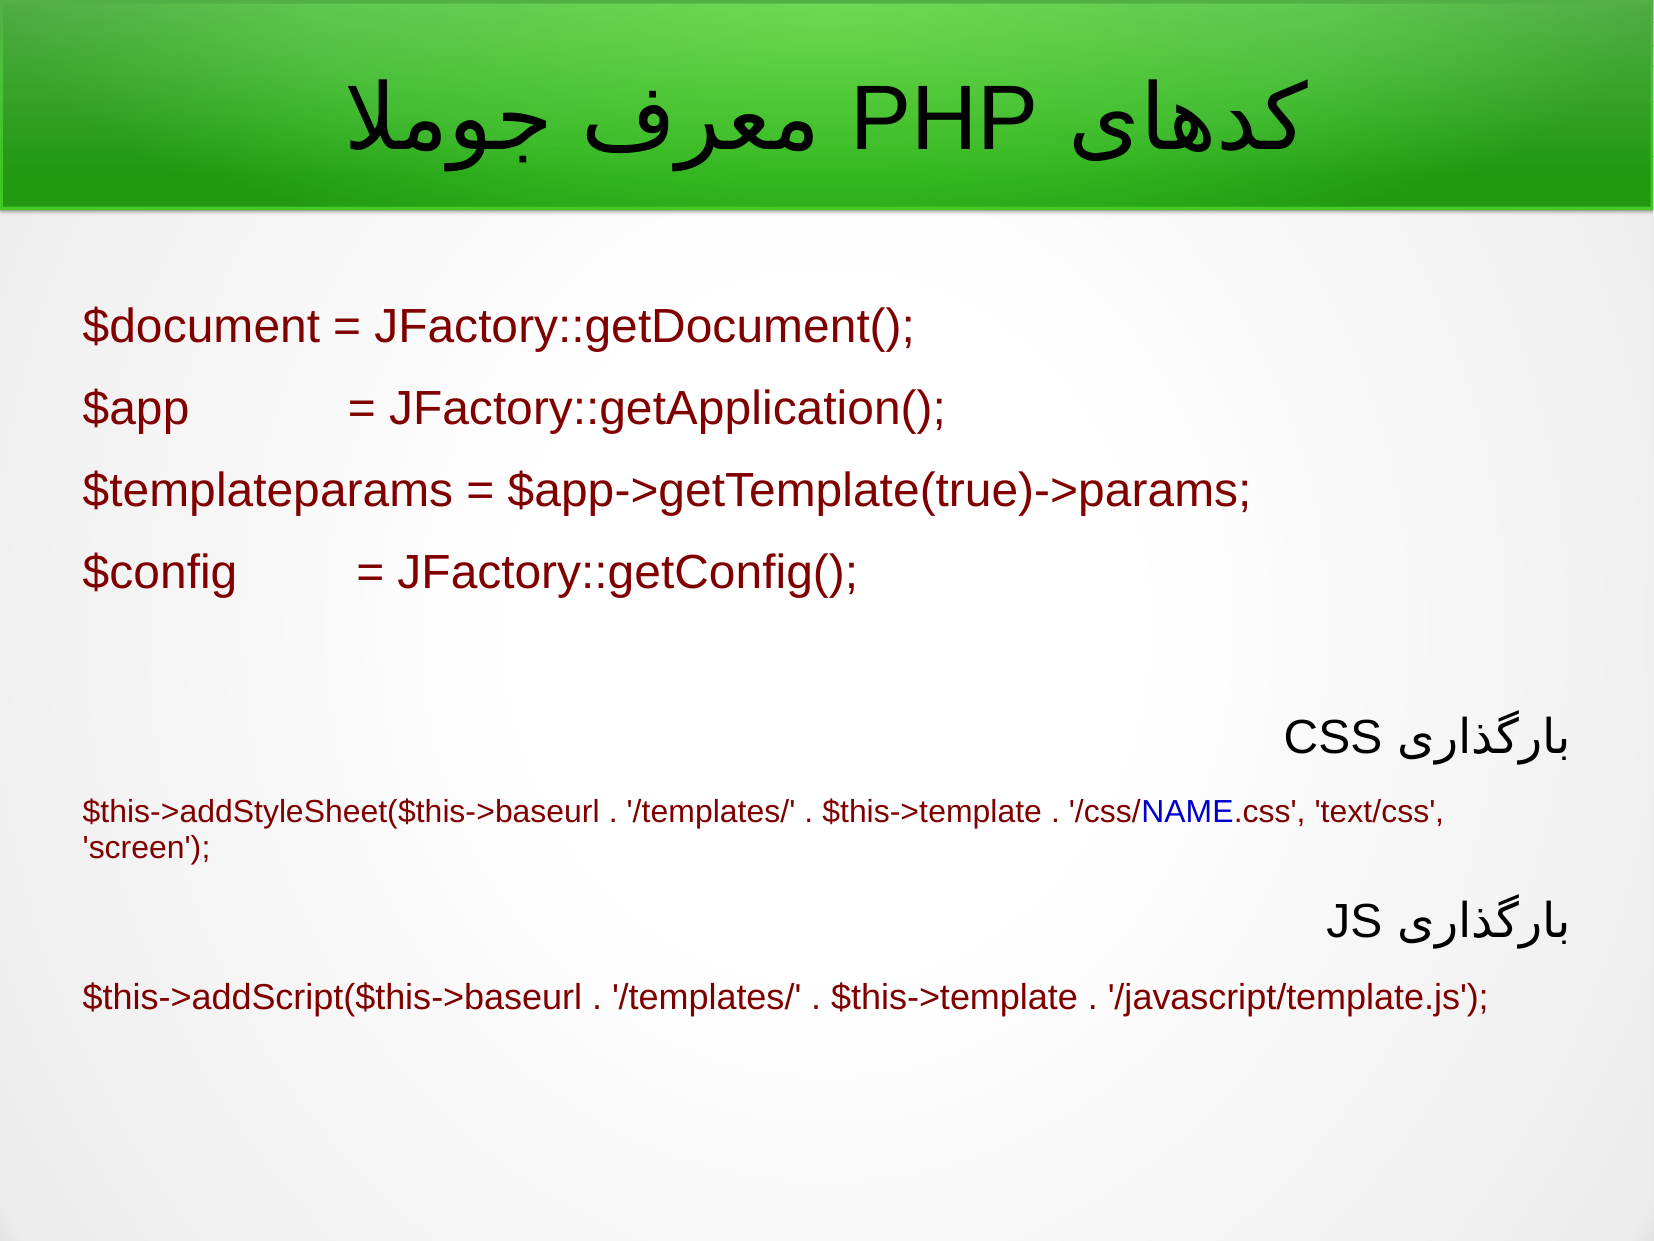

# کدهای PHP معرف جوملا
$document = JFactory::getDocument();
$app = JFactory::getApplication();
$templateparams = $app->getTemplate(true)->params;
$config = JFactory::getConfig();
بارگذاری CSS
$this->addStyleSheet($this->baseurl . '/templates/' . $this->template . '/css/NAME.css', 'text/css', 'screen');
بارگذاری JS
$this->addScript($this->baseurl . '/templates/' . $this->template . '/javascript/template.js');